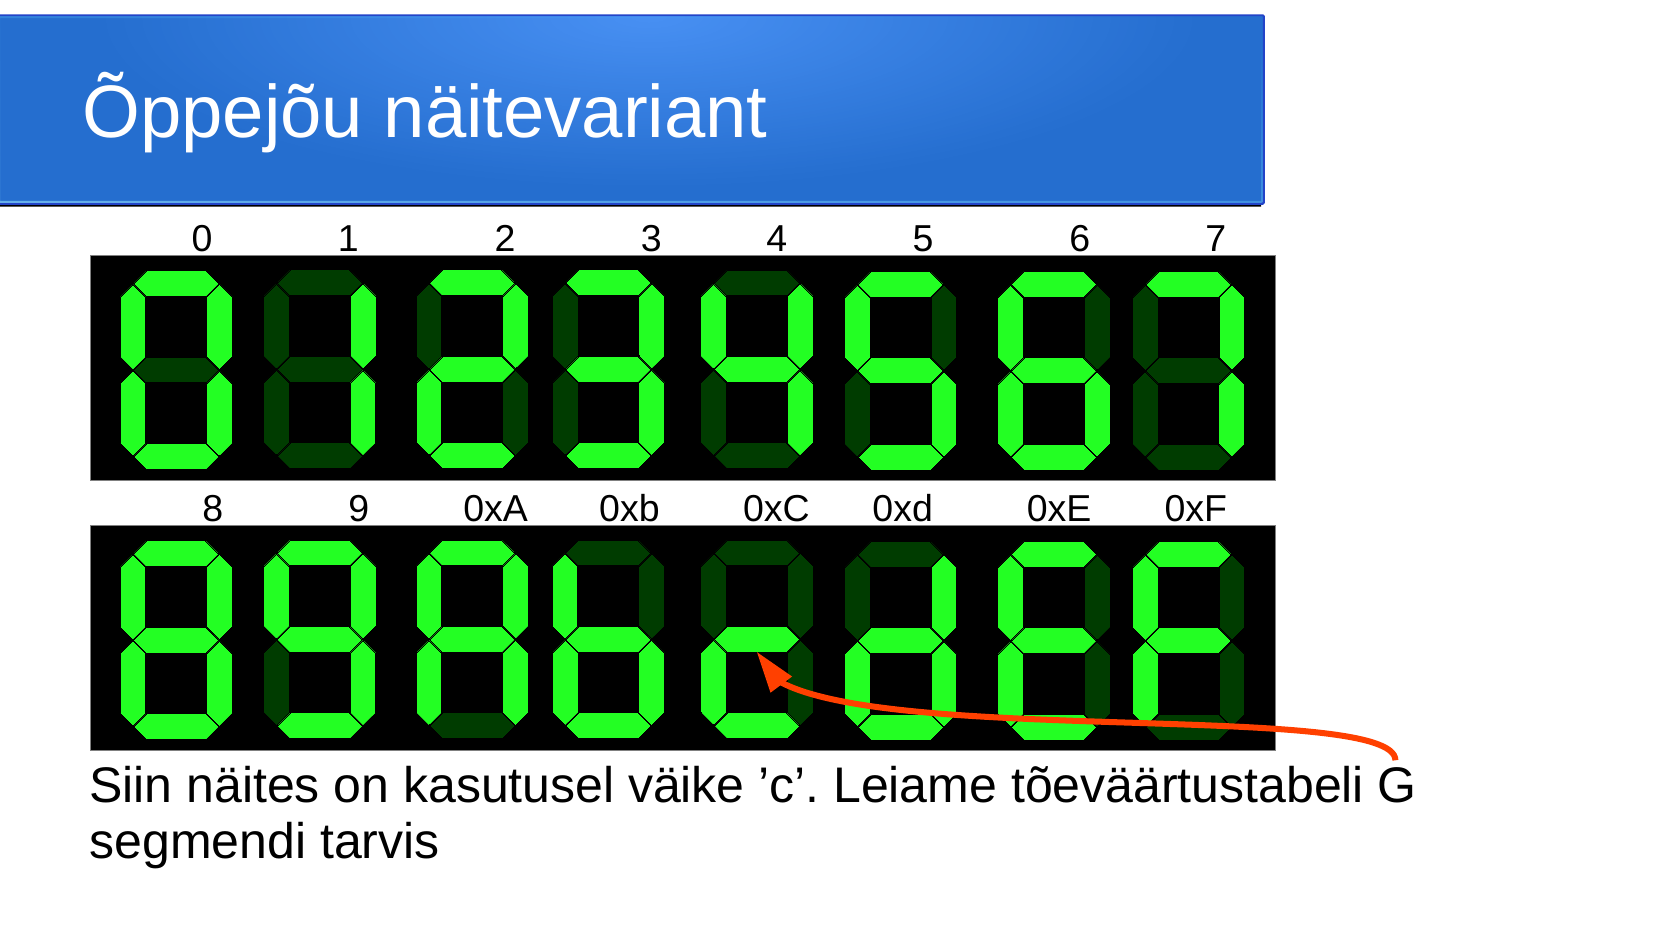

# Õppejõu näitevariant
 0 1 2 3 4 5 6 7
 8 9 0xA 0xb 0xC 0xd 0xE 0xF
Siin näites on kasutusel väike ’c’. Leiame tõeväärtustabeli G segmendi tarvis